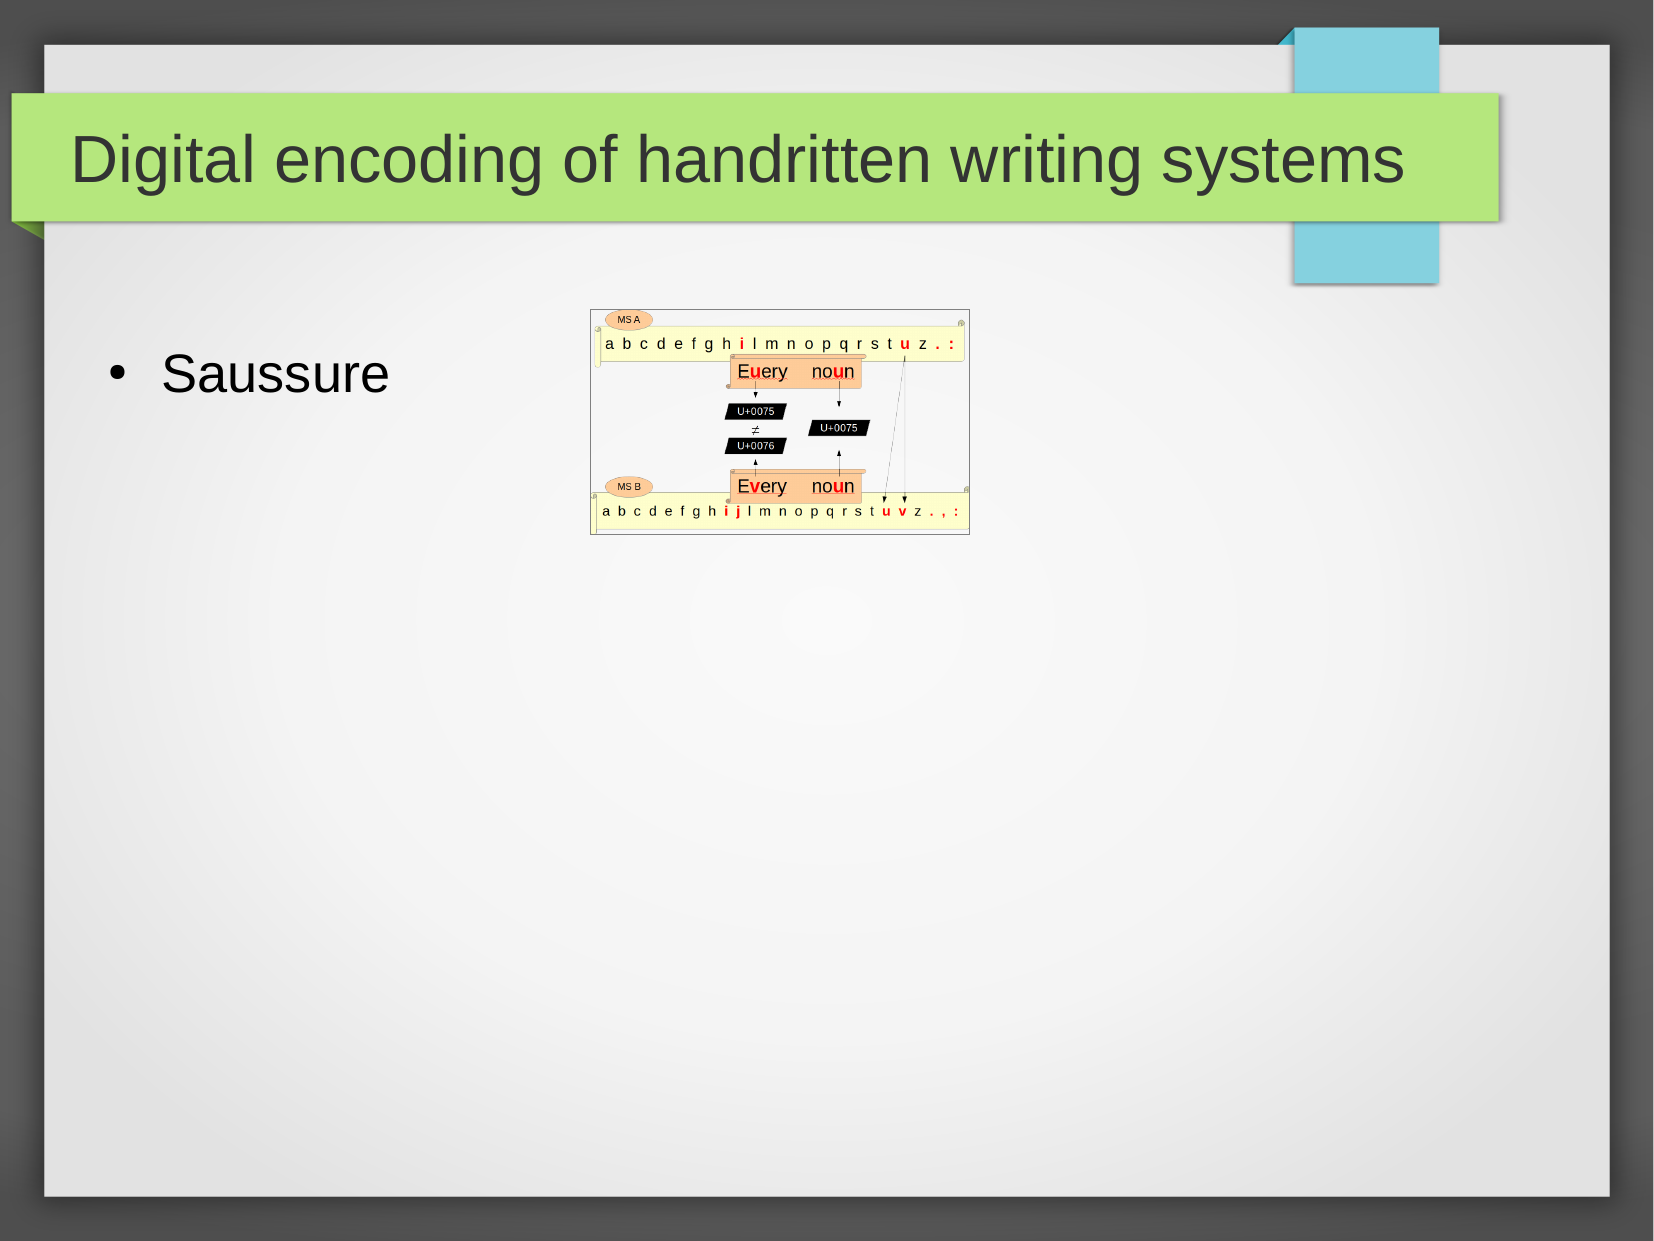

Digital encoding of handritten writing systems
# Saussure